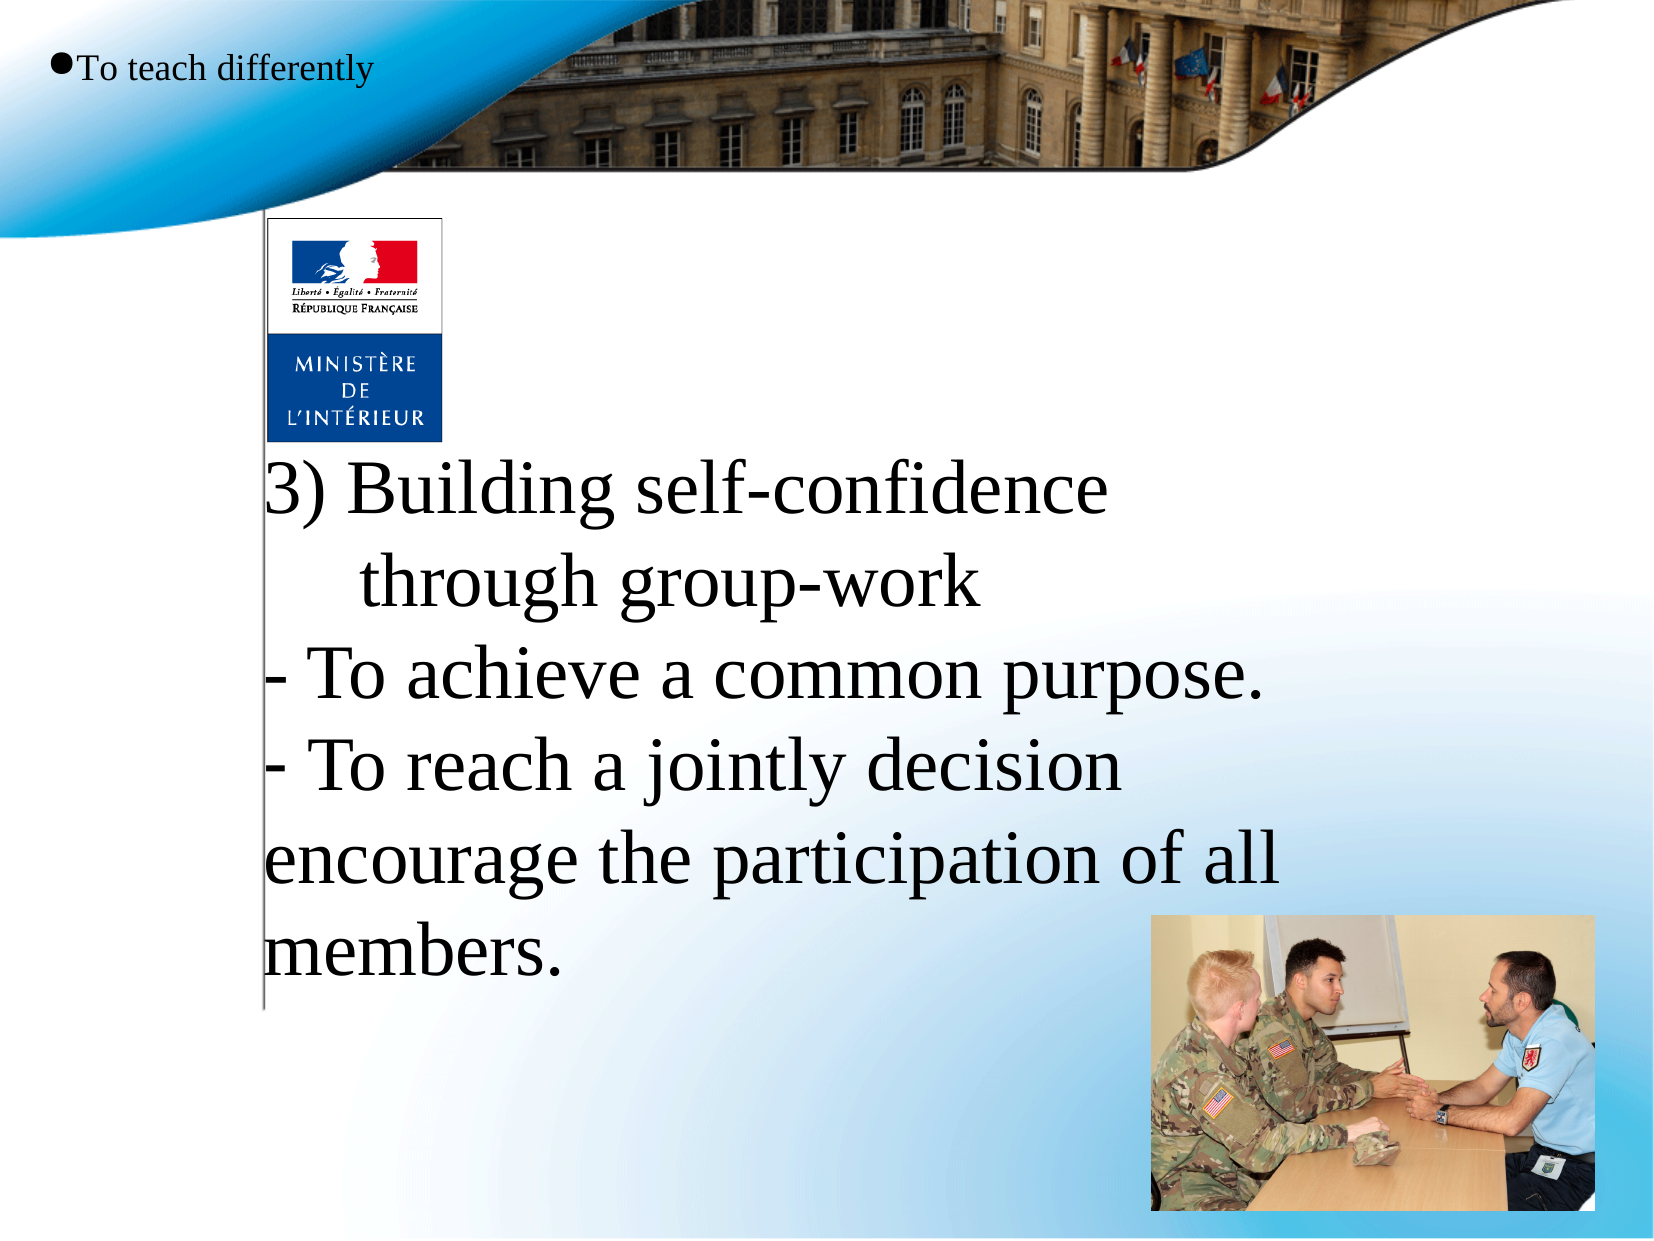

To teach differently
3) Building self-confidence
 through group-work
- To achieve a common purpose.
 To reach a jointly decision
encourage the participation of all members.